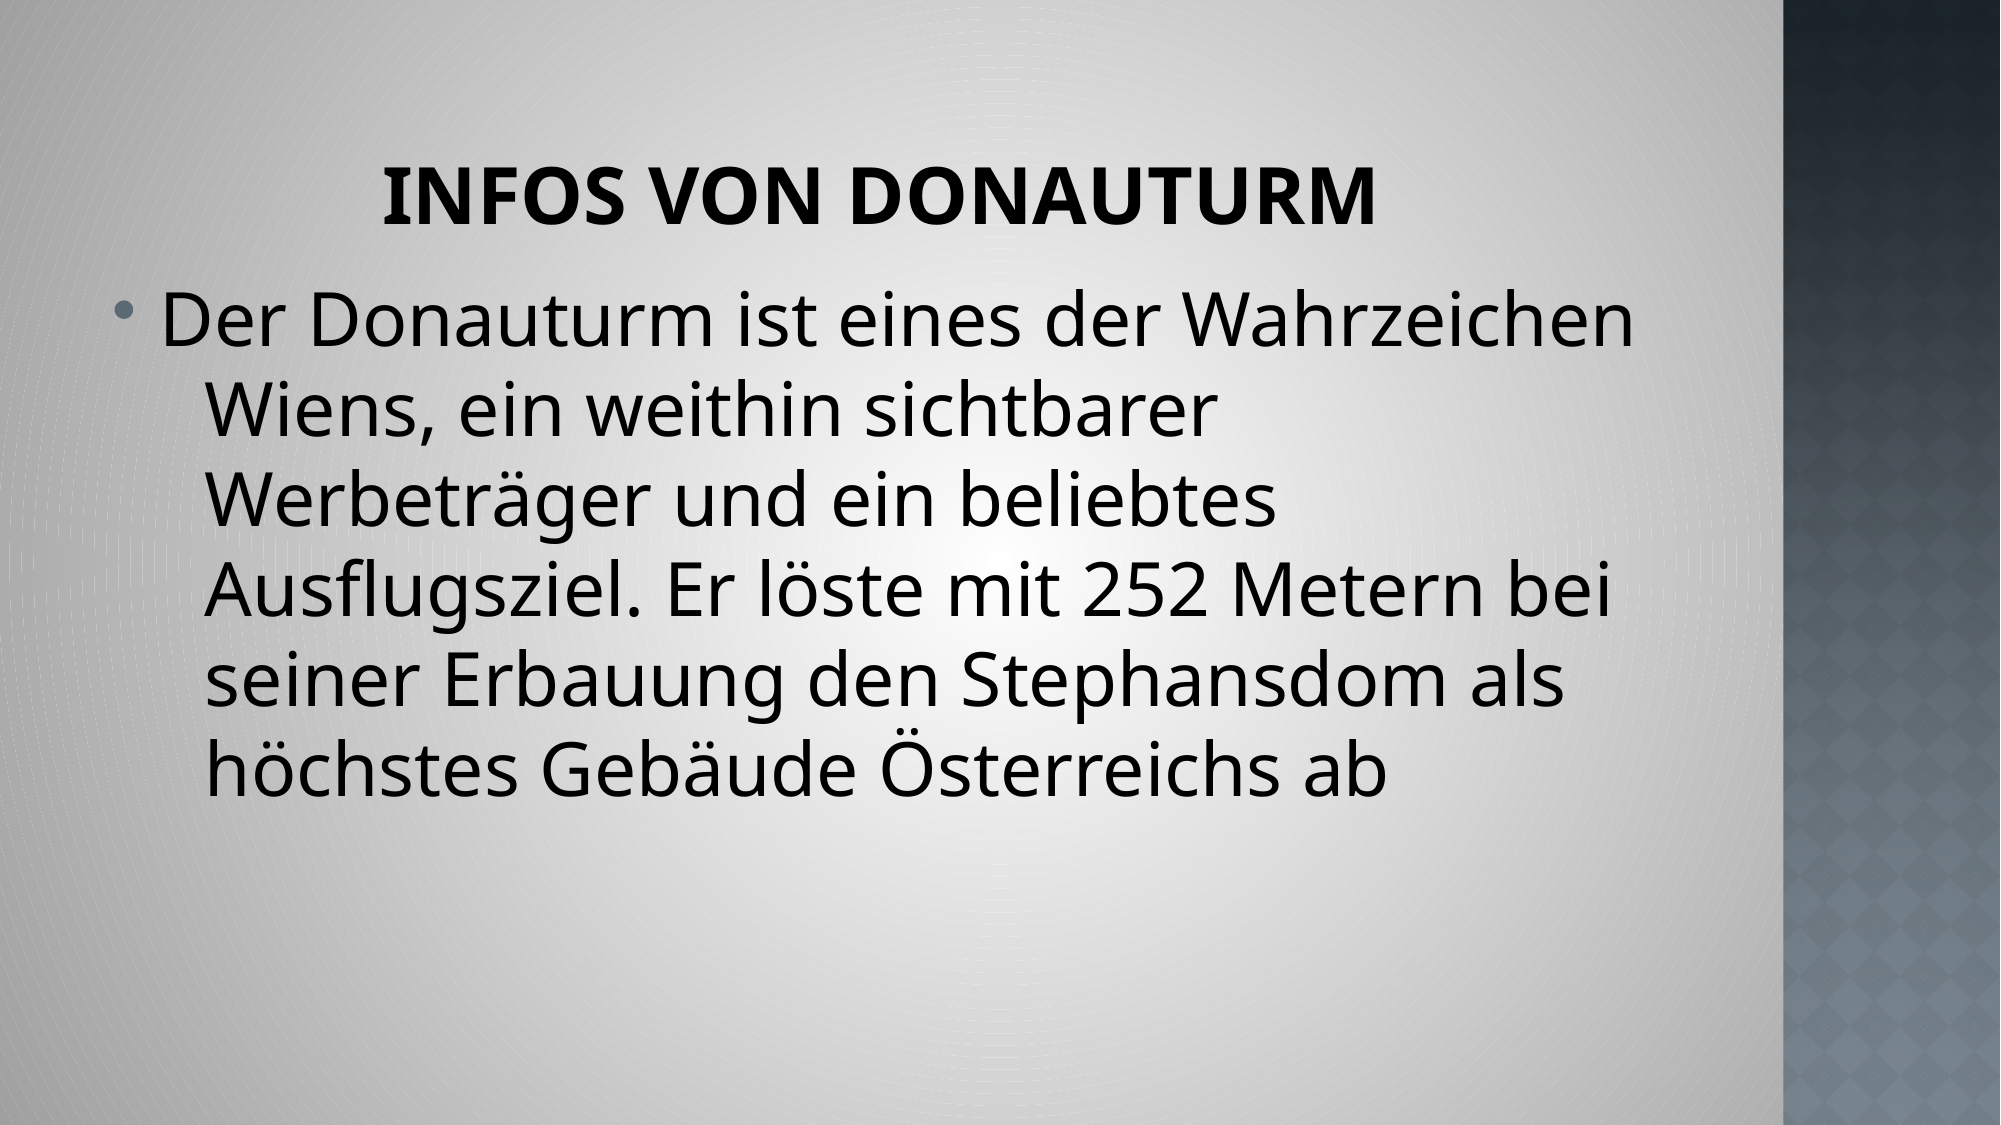

# Infos von Donauturm
Der Donauturm ist eines der Wahrzeichen Wiens, ein weithin sichtbarer Werbeträger und ein beliebtes Ausflugsziel. Er löste mit 252 Metern bei seiner Erbauung den Stephansdom als höchstes Gebäude Österreichs ab